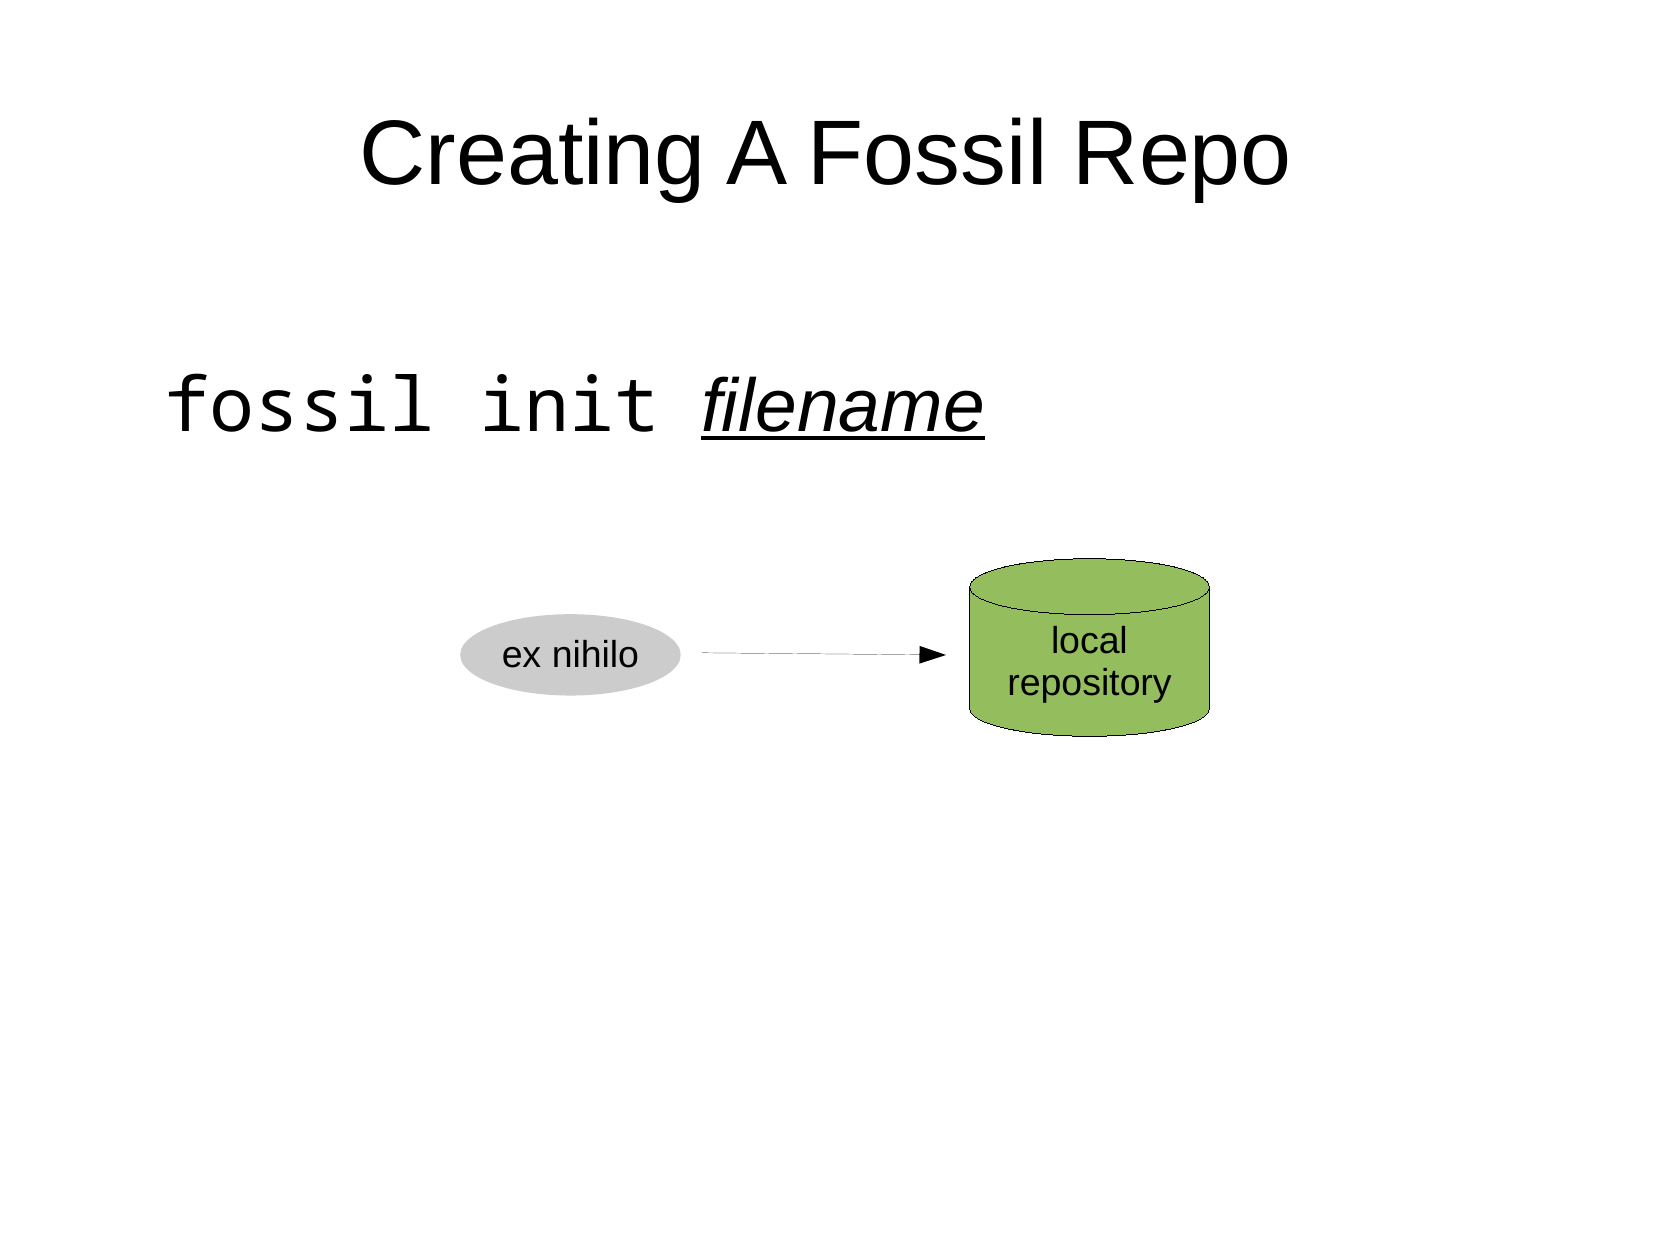

# Creating A Fossil Repo
fossil init filename
local
repository
ex nihilo